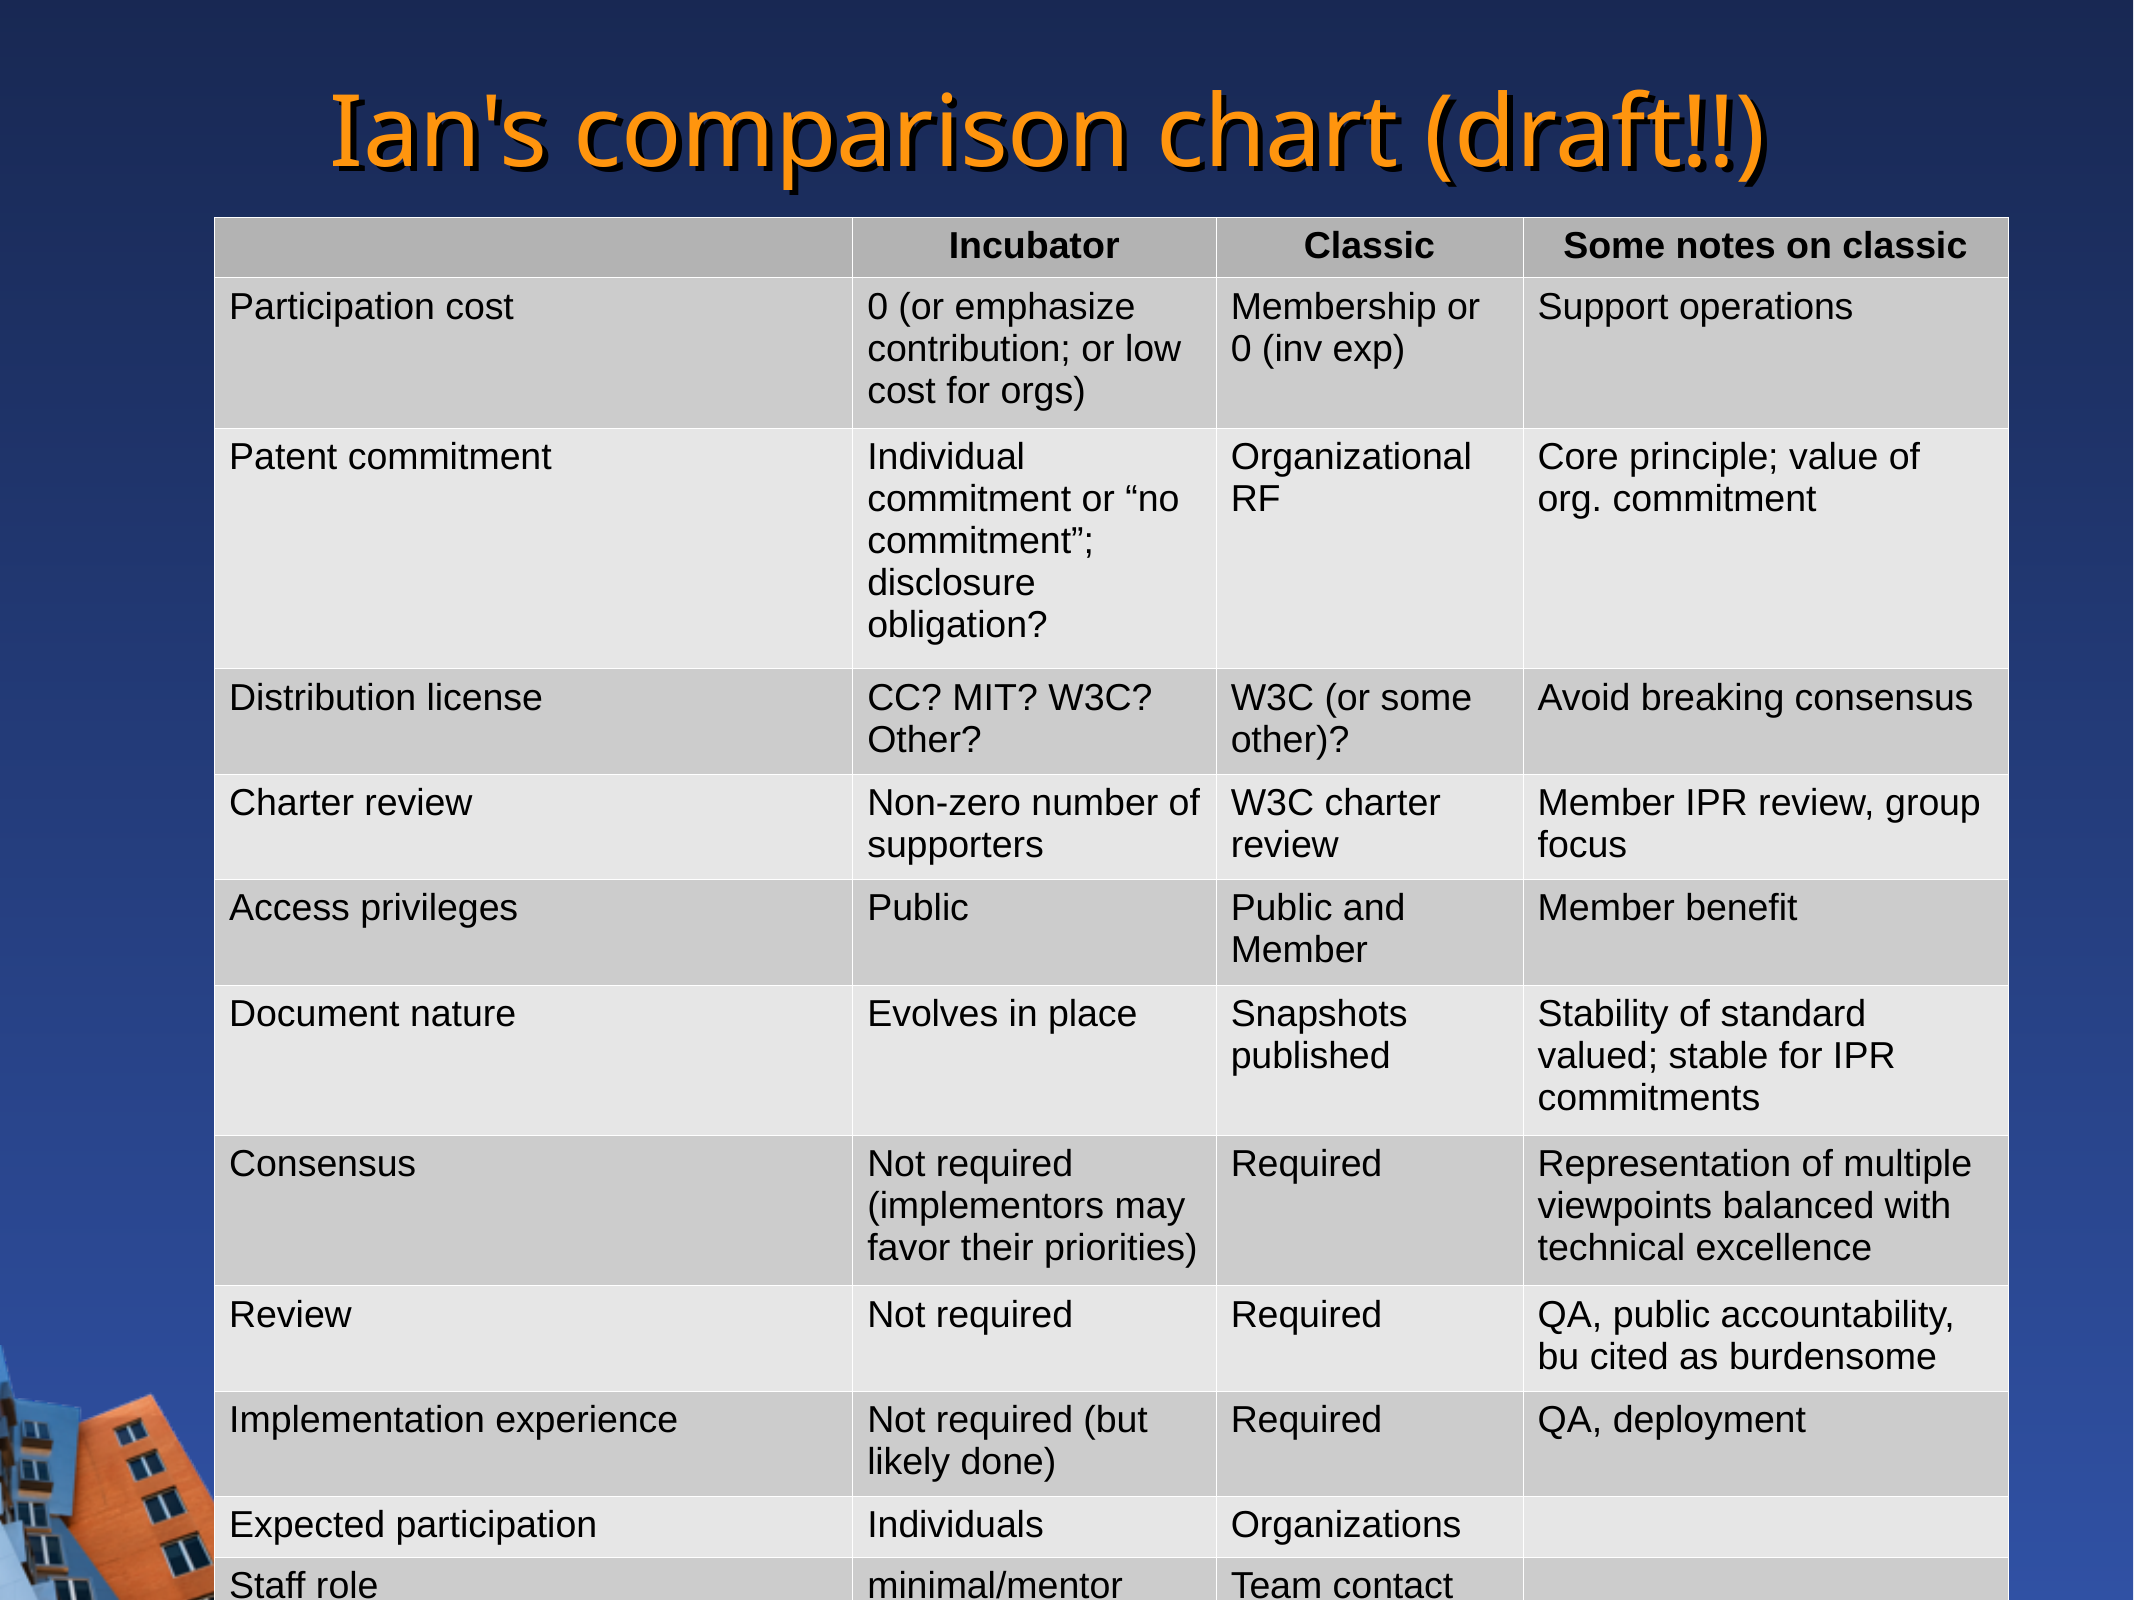

# Ian's comparison chart (draft!!)
| | Incubator | Classic | Some notes on classic |
| --- | --- | --- | --- |
| Participation cost | 0 (or emphasize contribution; or low cost for orgs) | Membership or 0 (inv exp) | Support operations |
| Patent commitment | Individual commitment or “no commitment”; disclosure obligation? | Organizational RF | Core principle; value of org. commitment |
| Distribution license | CC? MIT? W3C? Other? | W3C (or some other)? | Avoid breaking consensus |
| Charter review | Non-zero number of supporters | W3C charter review | Member IPR review, group focus |
| Access privileges | Public | Public and Member | Member benefit |
| Document nature | Evolves in place | Snapshots published | Stability of standard valued; stable for IPR commitments |
| Consensus | Not required (implementors may favor their priorities) | Required | Representation of multiple viewpoints balanced with technical excellence |
| Review | Not required | Required | QA, public accountability, bu cited as burdensome |
| Implementation experience | Not required (but likely done) | Required | QA, deployment |
| Expected participation | Individuals | Organizations | |
| Staff role | minimal/mentor | Team contact | |